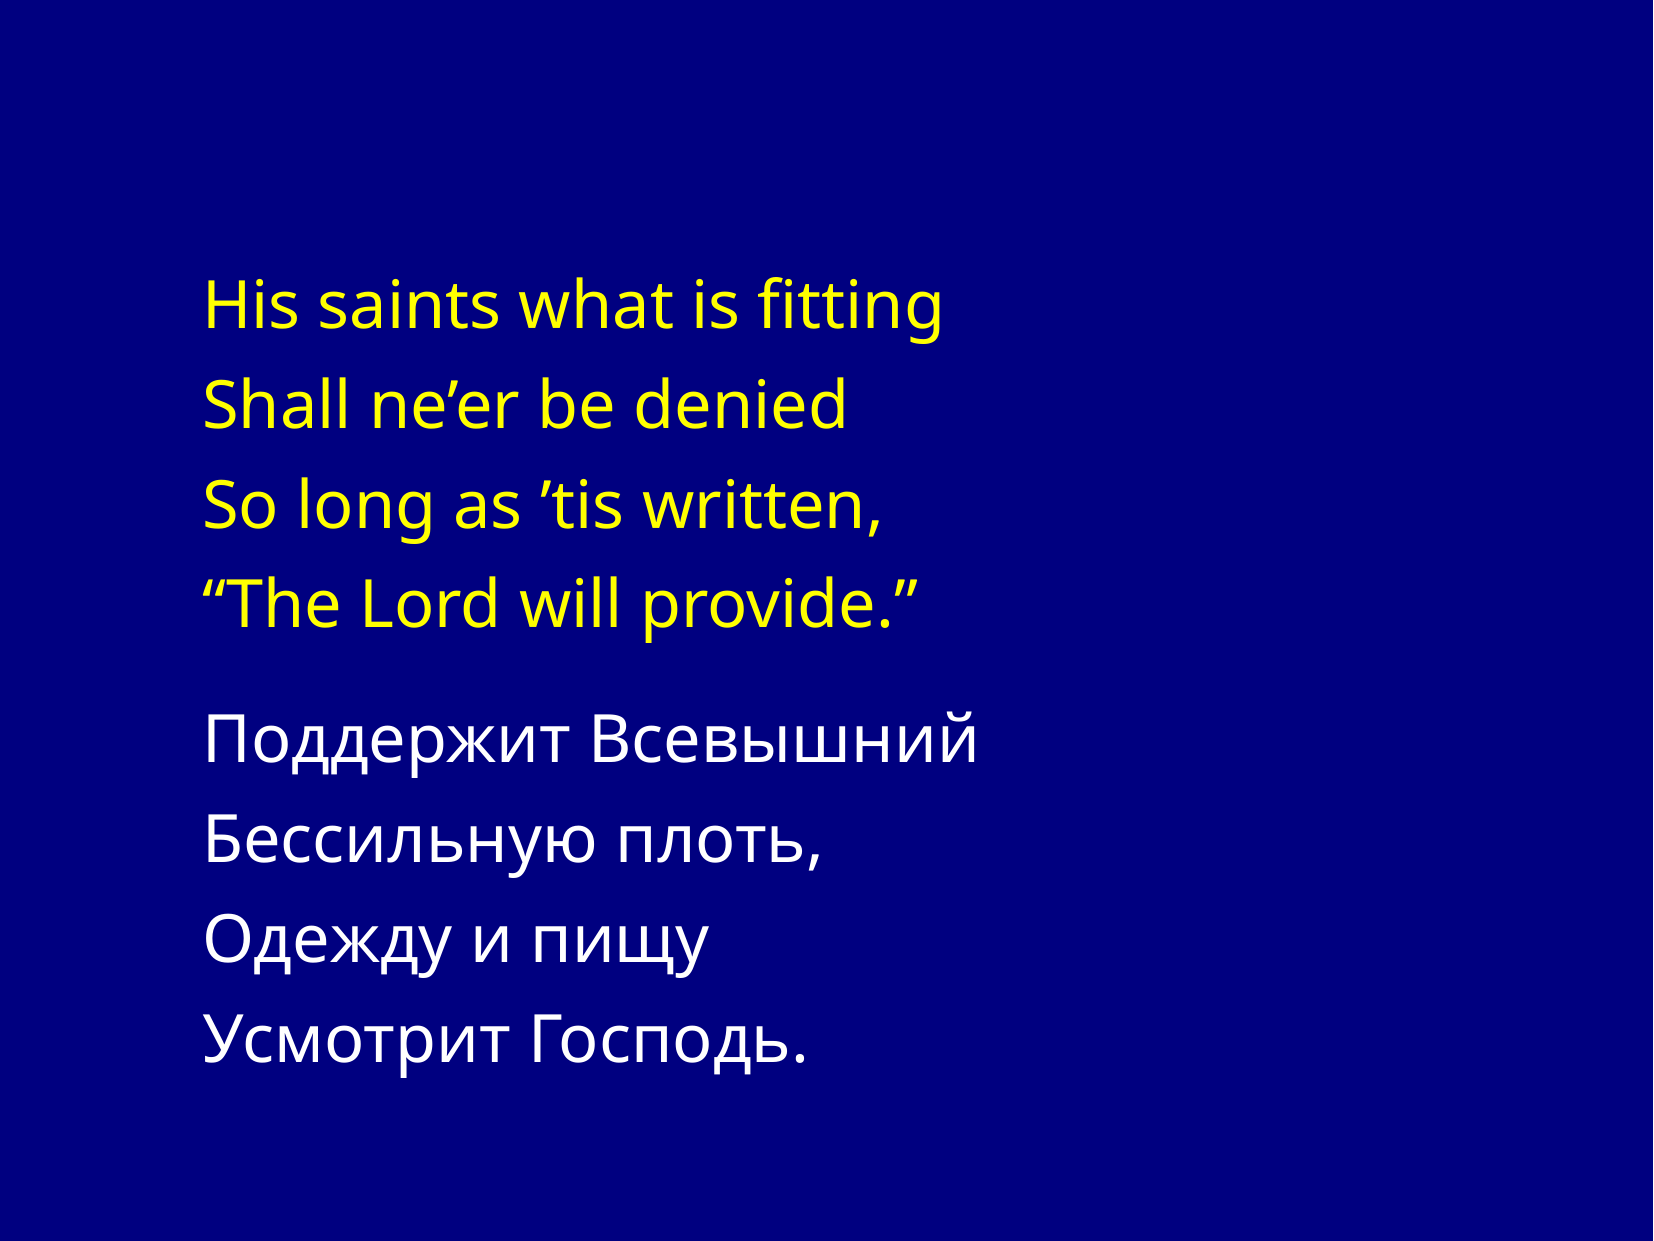

His saints what is fitting
	Shall ne’er be denied
	So long as ’tis written,
	“The Lord will provide.”
	Поддержит Всевышний
	Бессильную плоть,
	Одежду и пищу
	Усмотрит Господь.